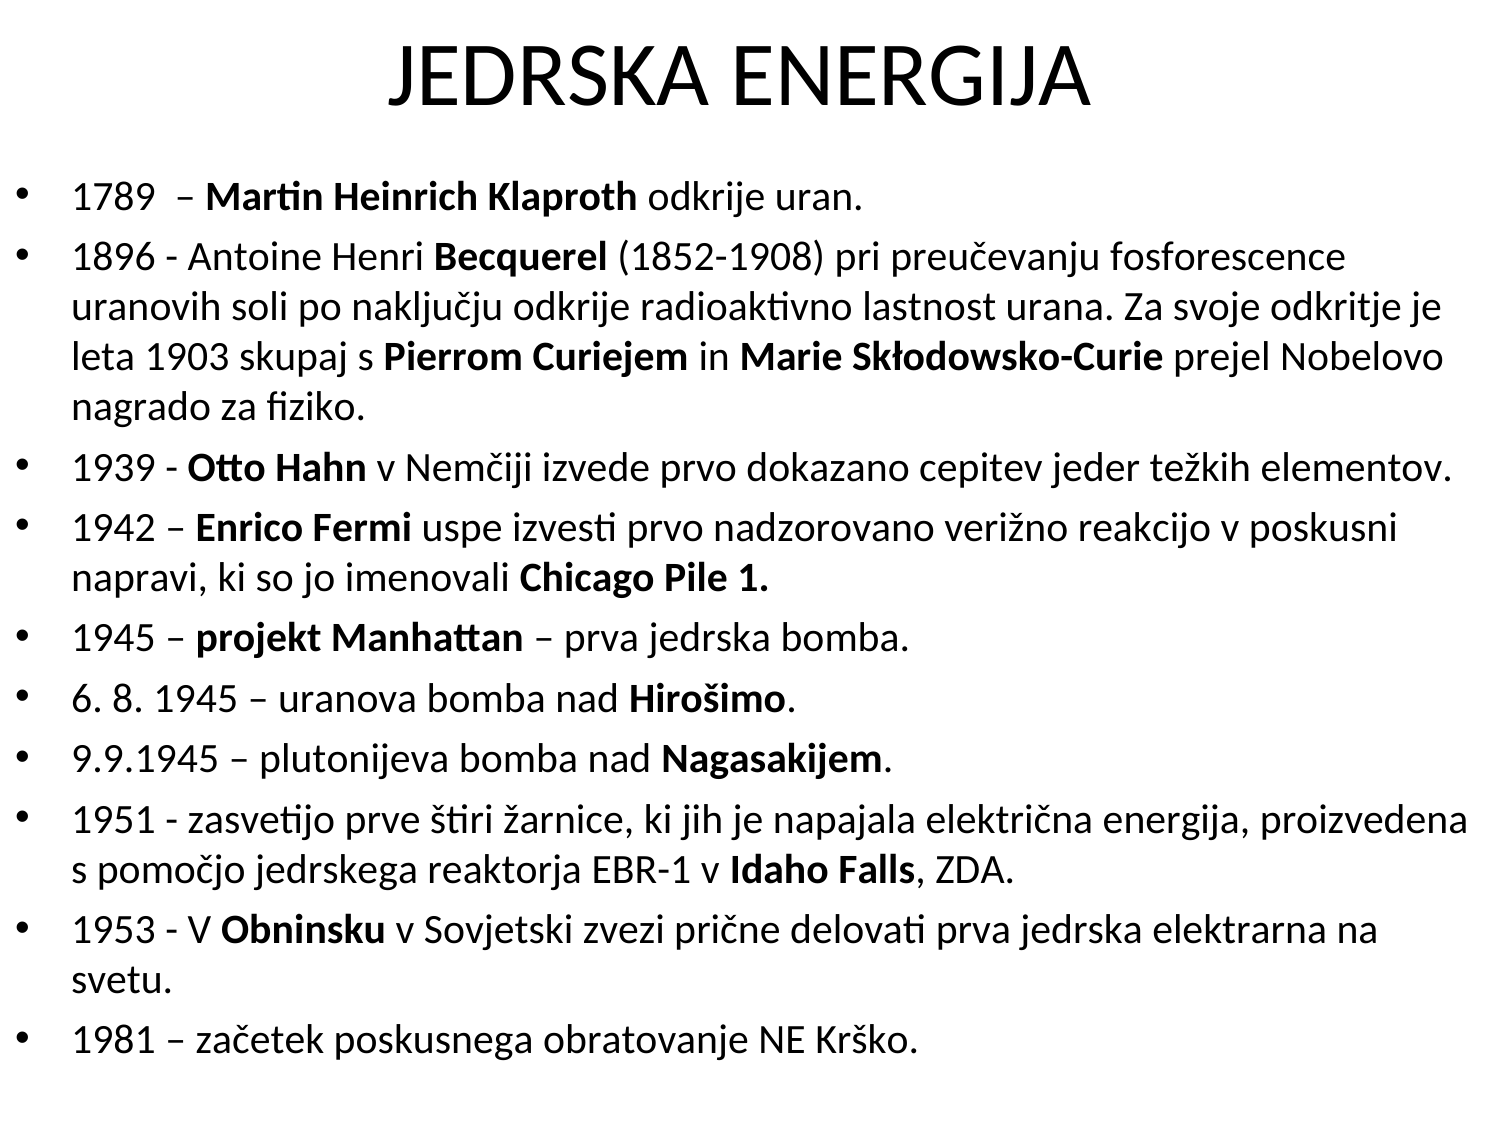

JEDRSKA ENERGIJA
1789 – Martin Heinrich Klaproth odkrije uran.
1896 - Antoine Henri Becquerel (1852-1908) pri preučevanju fosforescence uranovih soli po naključju odkrije radioaktivno lastnost urana. Za svoje odkritje je leta 1903 skupaj s Pierrom Curiejem in Marie Skłodowsko-Curie prejel Nobelovo nagrado za fiziko.
1939 - Otto Hahn v Nemčiji izvede prvo dokazano cepitev jeder težkih elementov.
1942 – Enrico Fermi uspe izvesti prvo nadzorovano verižno reakcijo v poskusni napravi, ki so jo imenovali Chicago Pile 1.
1945 – projekt Manhattan – prva jedrska bomba.
6. 8. 1945 – uranova bomba nad Hirošimo.
9.9.1945 – plutonijeva bomba nad Nagasakijem.
1951 - zasvetijo prve štiri žarnice, ki jih je napajala električna energija, proizvedena s pomočjo jedrskega reaktorja EBR-1 v Idaho Falls, ZDA.
1953 - V Obninsku v Sovjetski zvezi prične delovati prva jedrska elektrarna na svetu.
1981 – začetek poskusnega obratovanje NE Krško.